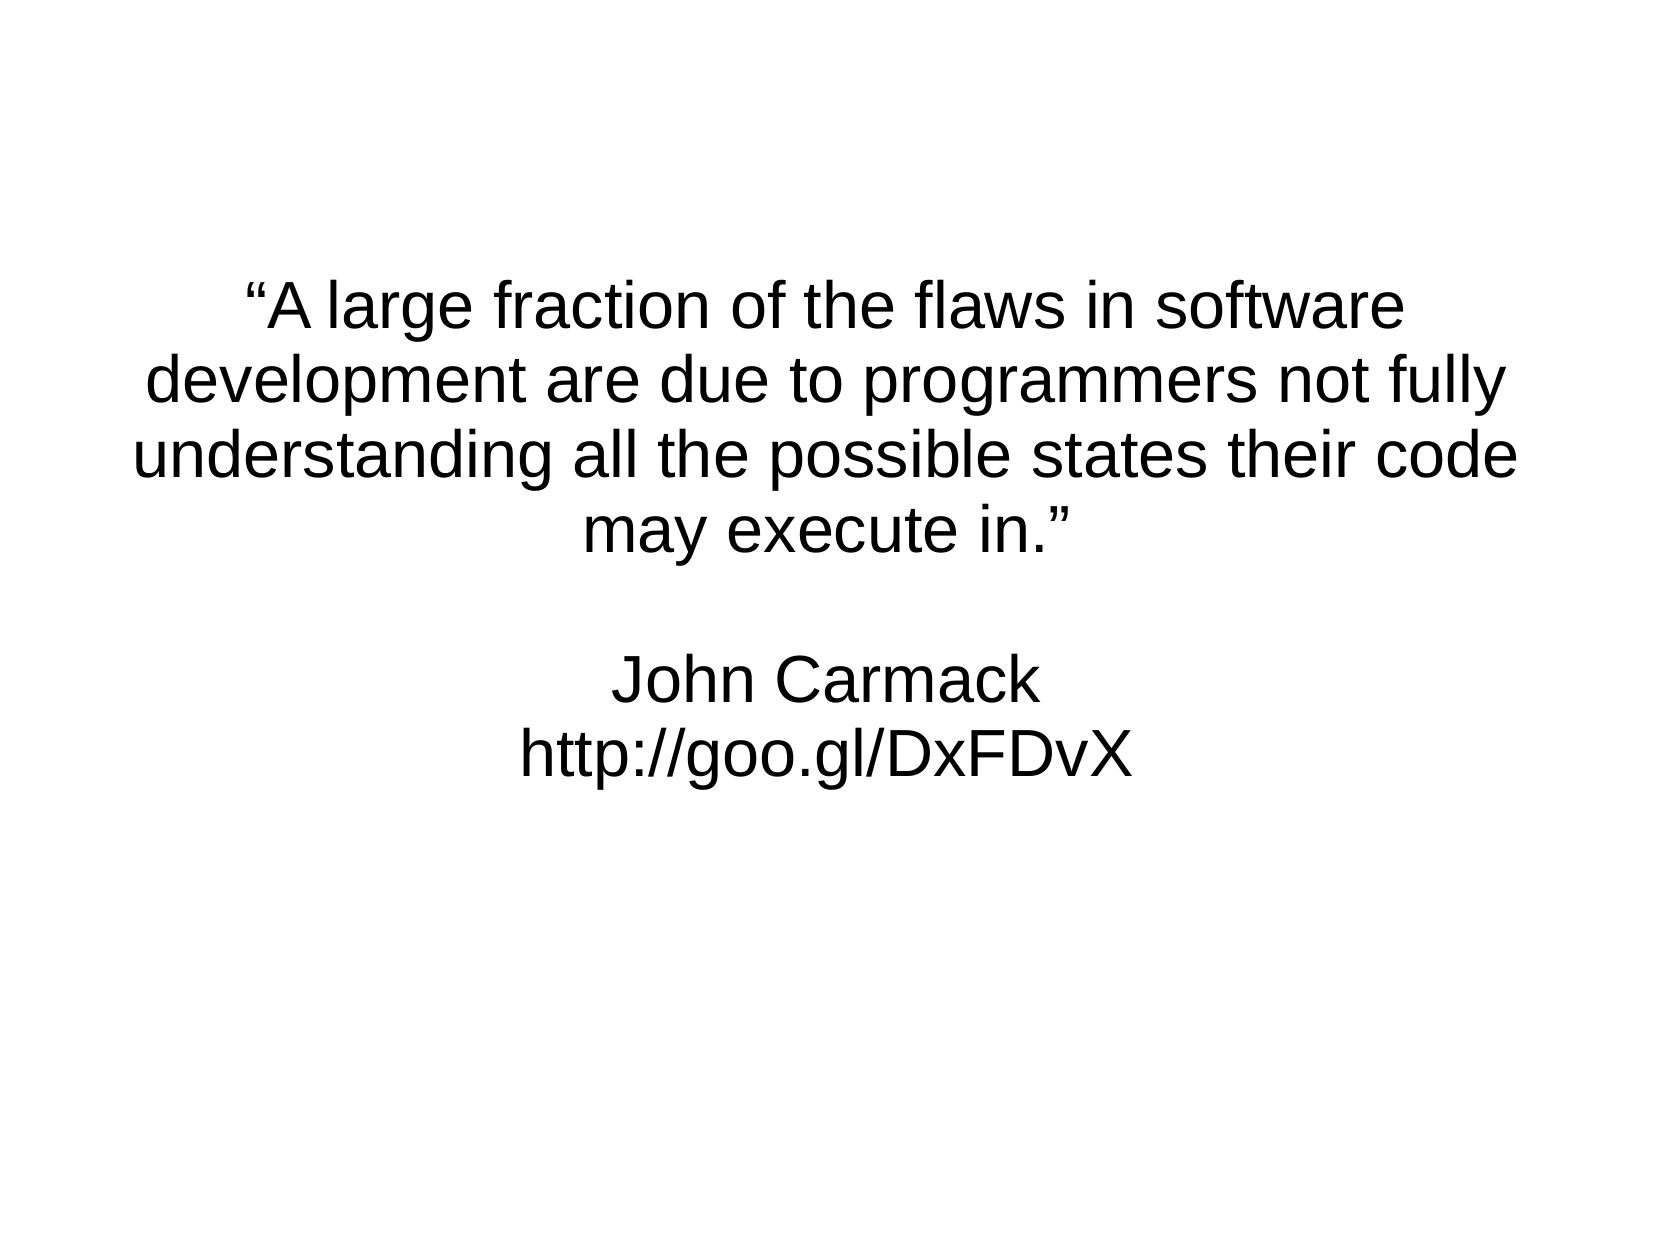

# “A large fraction of the flaws in software development are due to programmers not fully understanding all the possible states their code may execute in.”
John Carmack
http://goo.gl/DxFDvX